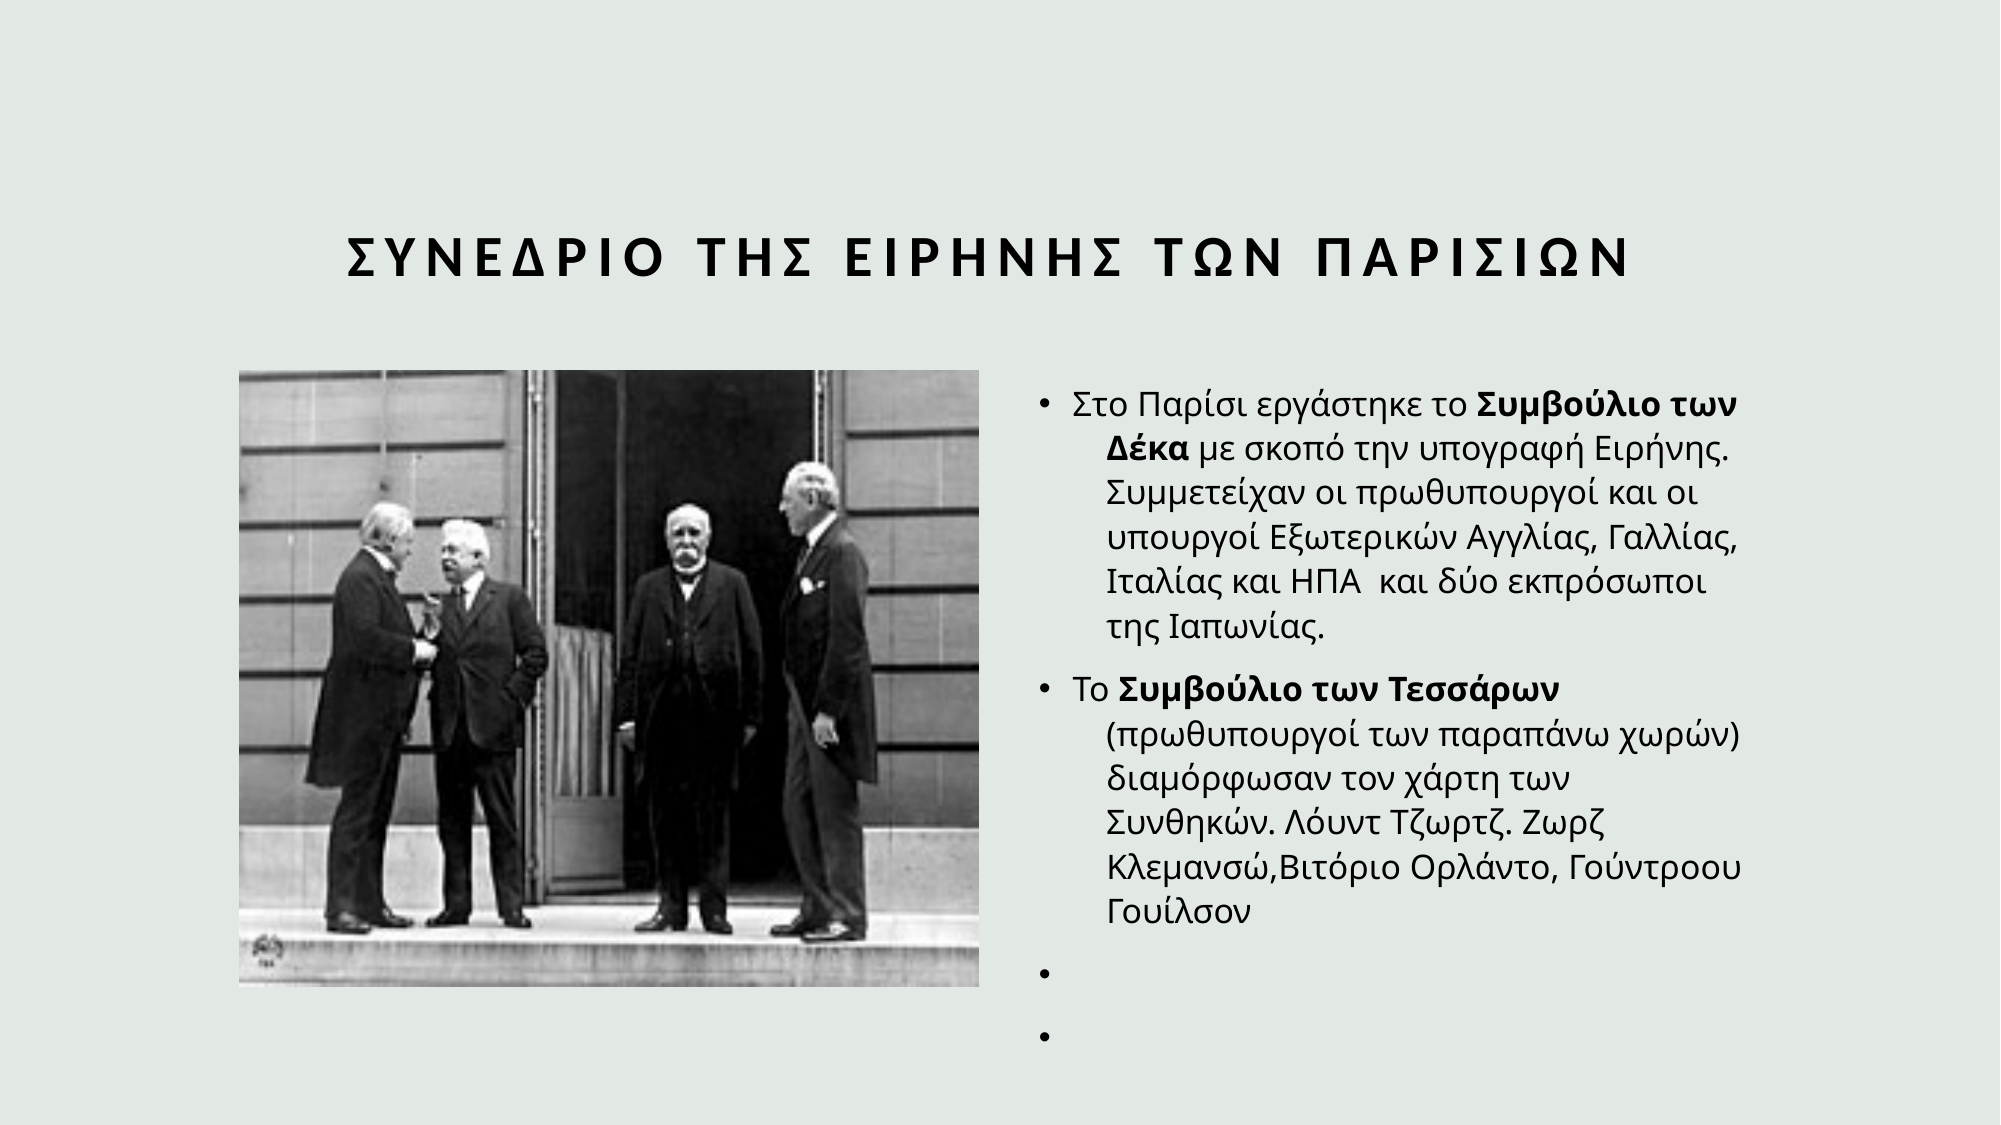

# ΣΥΝΕΔΡΙΟ τησ ΕΙΡΗΝΗΣ ΤΩΝ ΠΑΡΙΣΙΩΝ
Στο Παρίσι εργάστηκε το Συμβούλιο των Δέκα με σκοπό την υπογραφή Ειρήνης. Συμμετείχαν οι πρωθυπουργοί και οι υπουργοί Εξωτερικών Αγγλίας, Γαλλίας, Ιταλίας και ΗΠΑ και δύο εκπρόσωποι της Ιαπωνίας.
Το Συμβούλιο των Τεσσάρων (πρωθυπουργοί των παραπάνω χωρών) διαμόρφωσαν τον χάρτη των Συνθηκών. Λόυντ Τζωρτζ. Ζωρζ Κλεμανσώ,Βιτόριο Ορλάντο, Γούντροου Γουίλσον